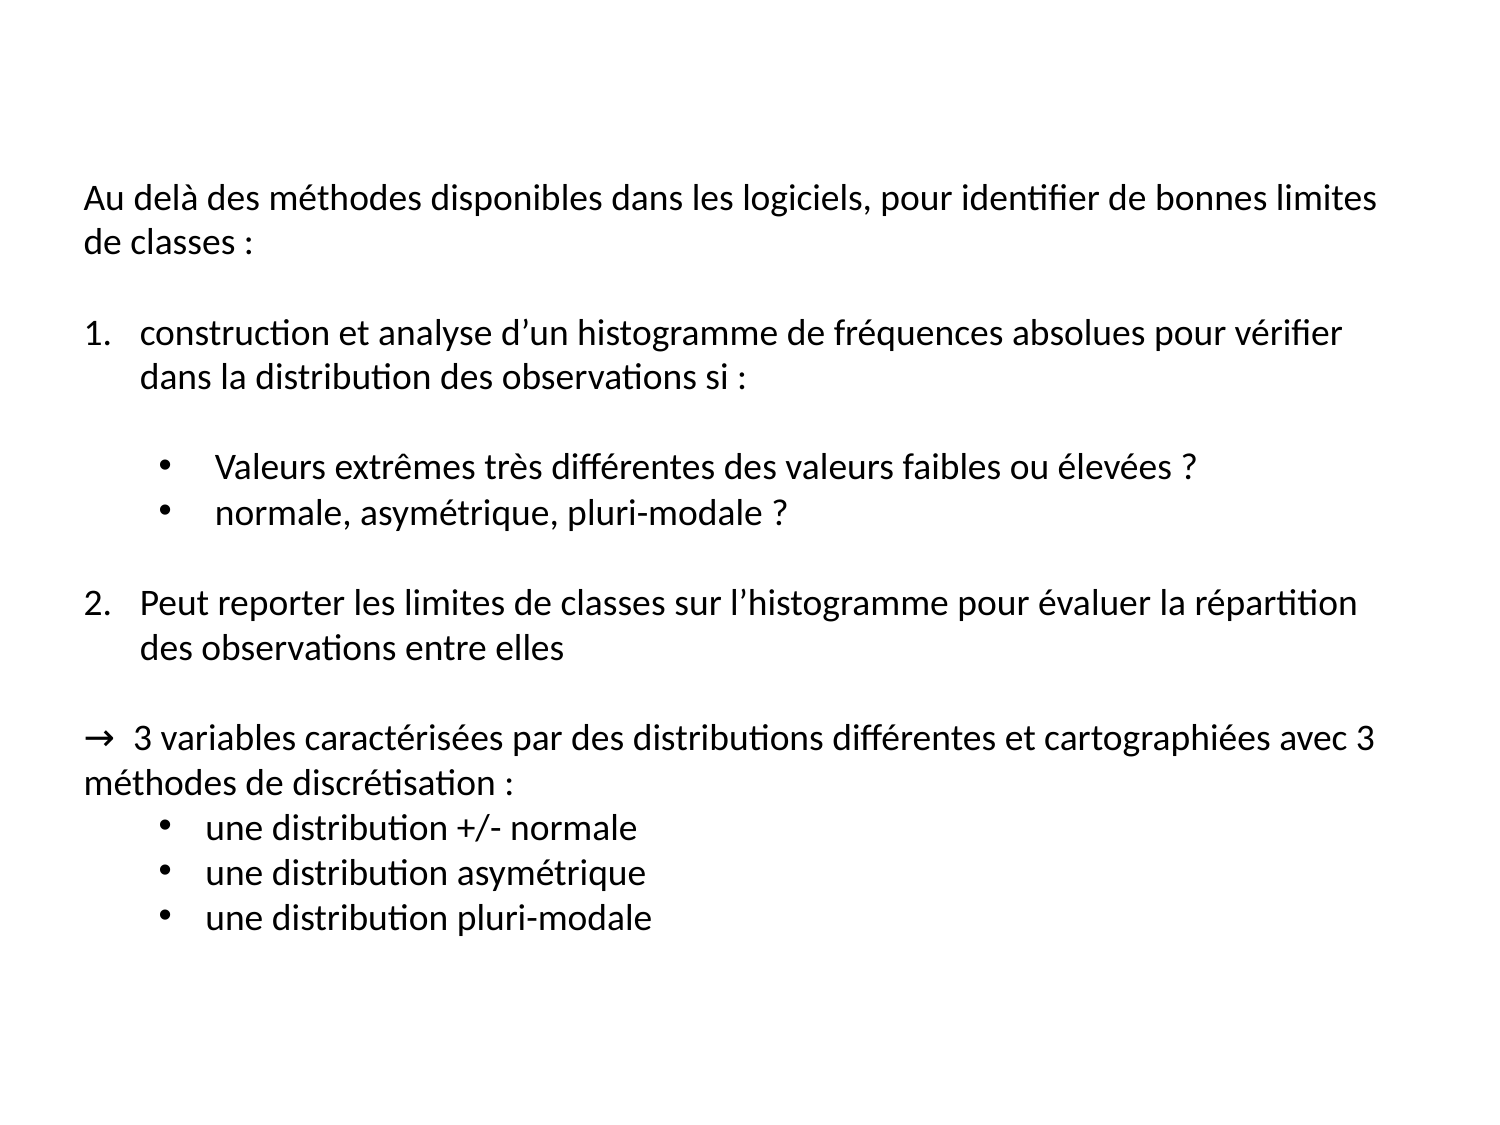

Au delà des méthodes disponibles dans les logiciels, pour identifier de bonnes limites de classes :
construction et analyse d’un histogramme de fréquences absolues pour vérifier dans la distribution des observations si :
Valeurs extrêmes très différentes des valeurs faibles ou élevées ?
normale, asymétrique, pluri-modale ?
Peut reporter les limites de classes sur l’histogramme pour évaluer la répartition des observations entre elles
→ 3 variables caractérisées par des distributions différentes et cartographiées avec 3 méthodes de discrétisation :
une distribution +/- normale
une distribution asymétrique
une distribution pluri-modale